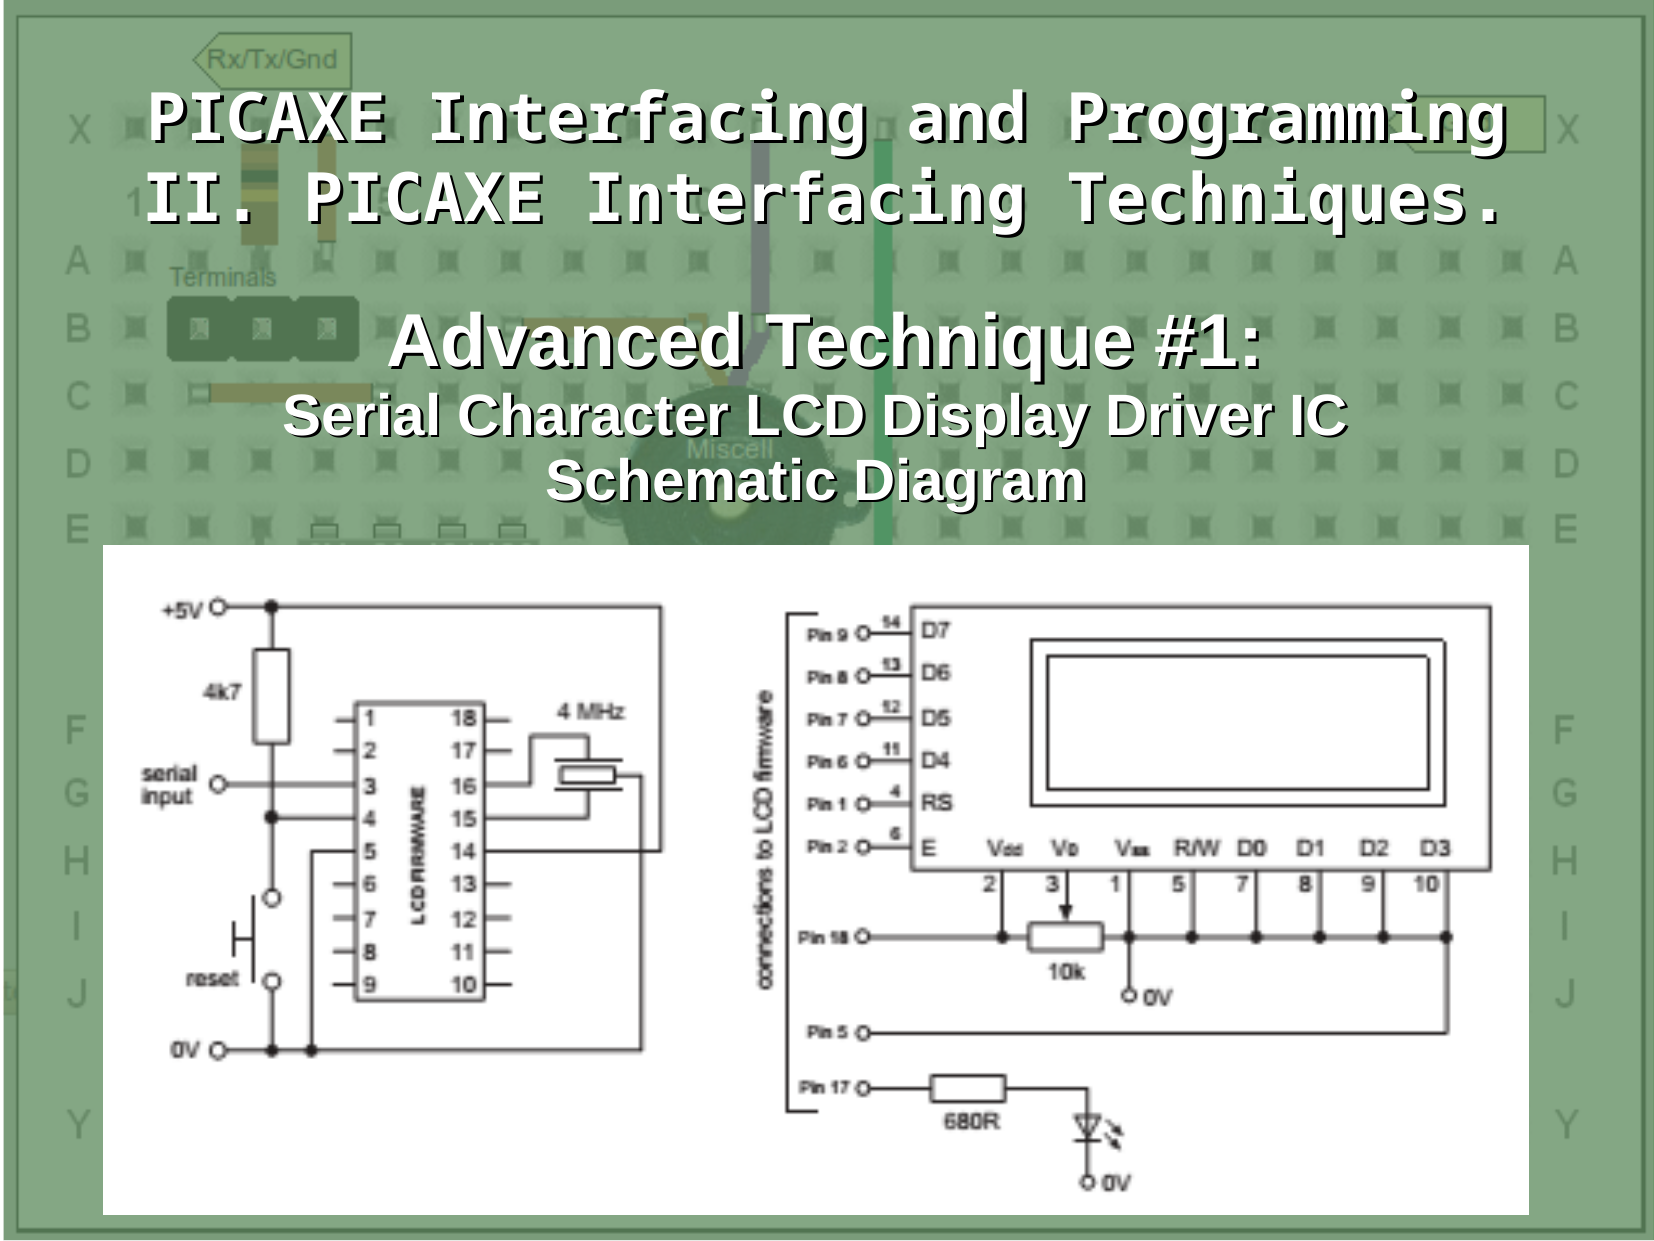

# PICAXE Interfacing and Programming II. PICAXE Interfacing Techniques.
 Advanced Technique #1:
Serial Character LCD Display Driver IC
Schematic Diagram